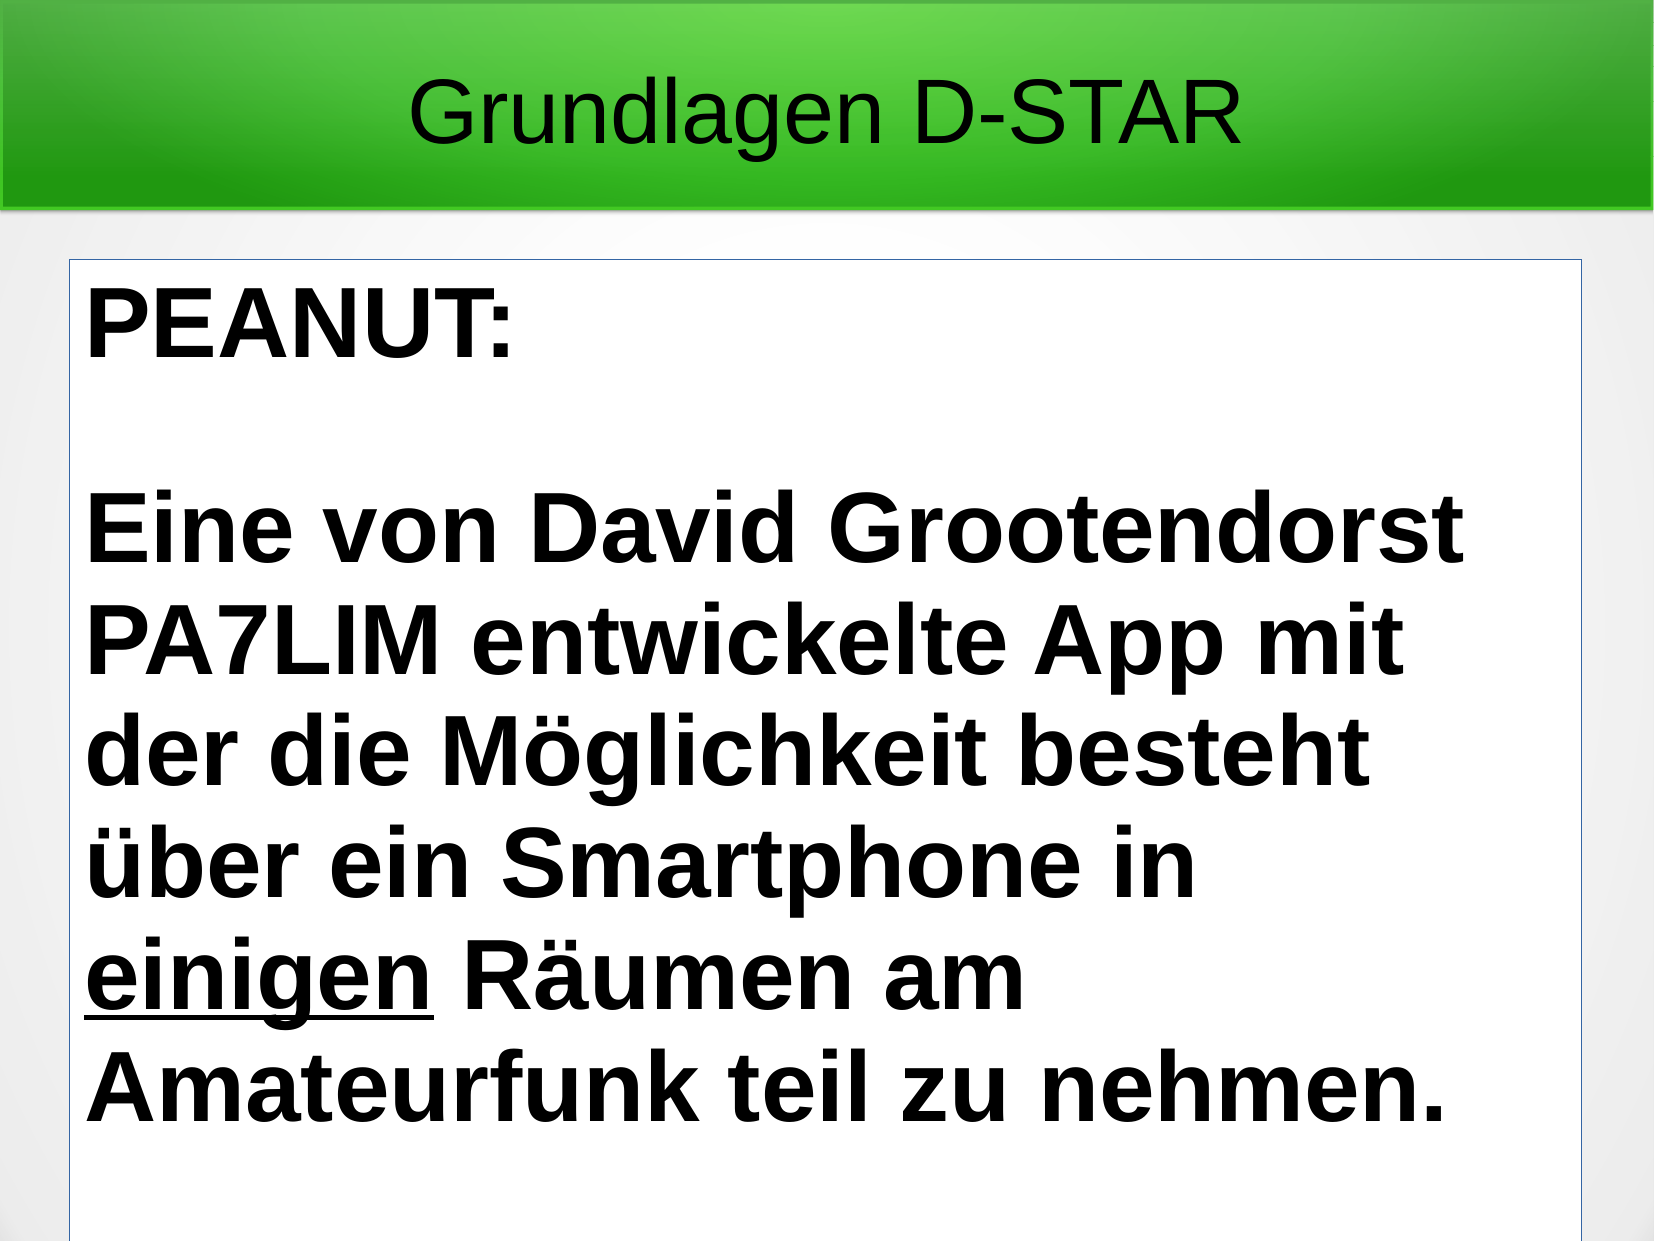

# Grundlagen D-STAR
PEANUT:
Eine von David Grootendorst PA7LIM entwickelte App mit der die Möglichkeit besteht über ein Smartphone in einigen Räumen am Amateurfunk teil zu nehmen.
Bernd DK5BS